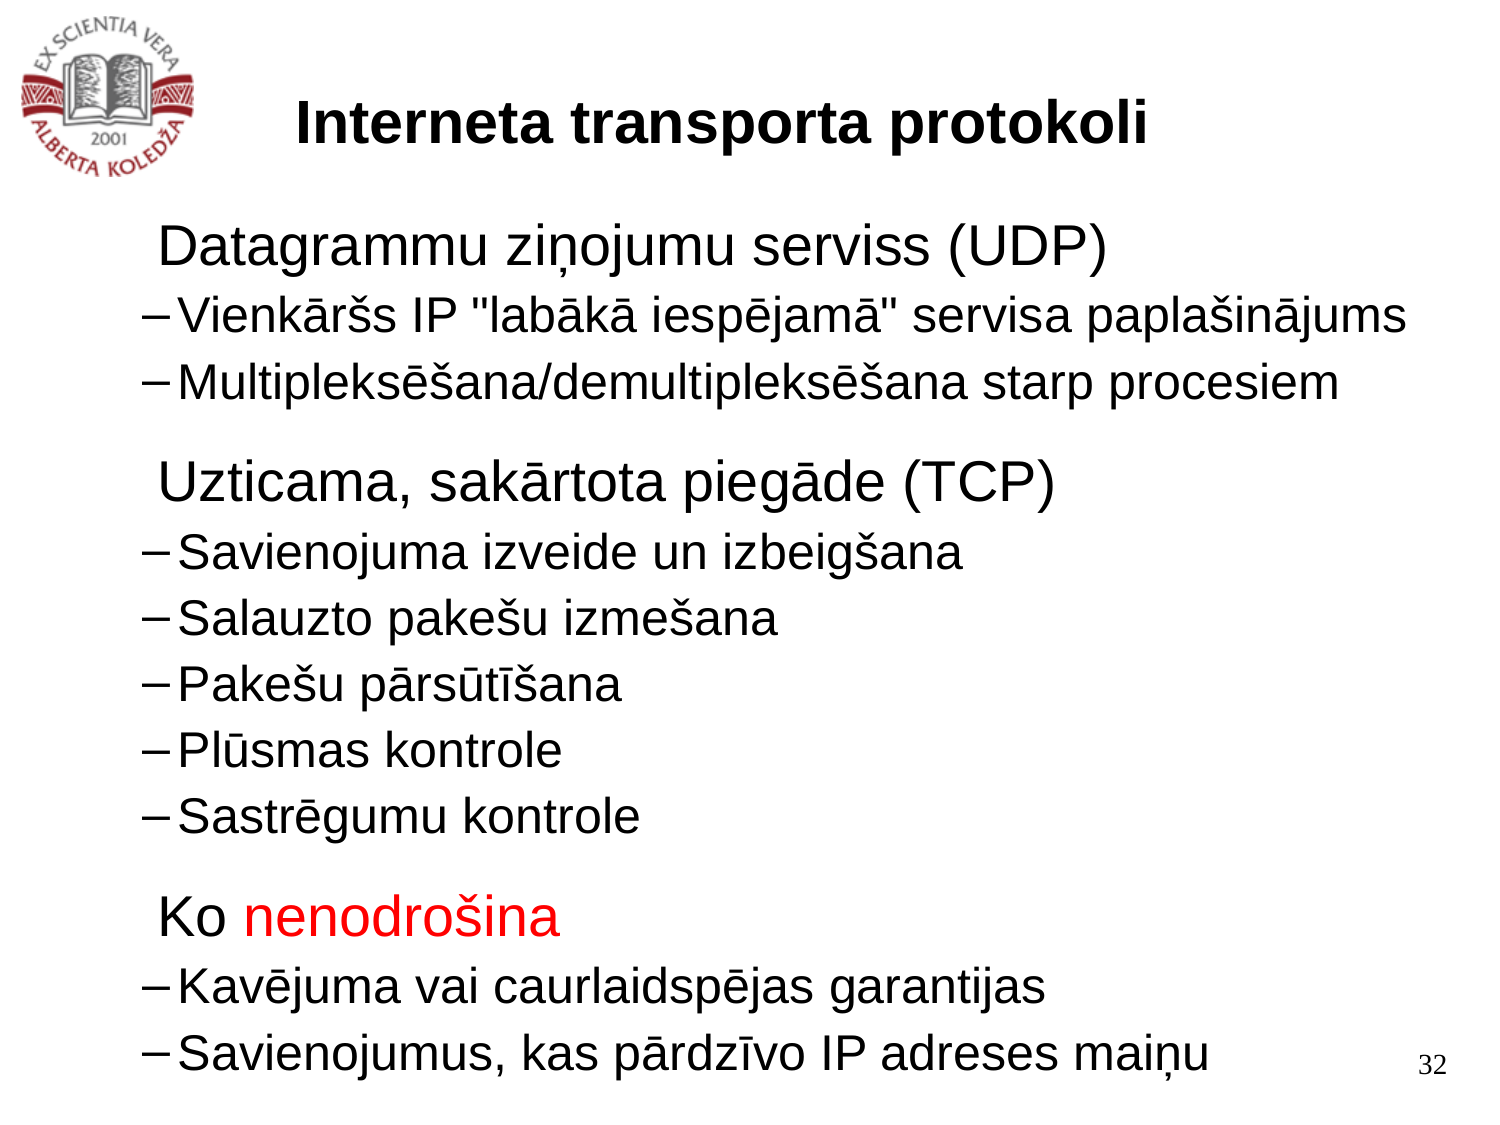

# Interneta transporta protokoli
Datagrammu ziņojumu serviss (UDP)
Vienkāršs IP "labākā iespējamā" servisa paplašinājums
Multipleksēšana/demultipleksēšana starp procesiem
Uzticama, sakārtota piegāde (TCP)
Savienojuma izveide un izbeigšana
Salauzto pakešu izmešana
Pakešu pārsūtīšana
Plūsmas kontrole
Sastrēgumu kontrole
Ko nenodrošina
Kavējuma vai caurlaidspējas garantijas
Savienojumus, kas pārdzīvo IP adreses maiņu